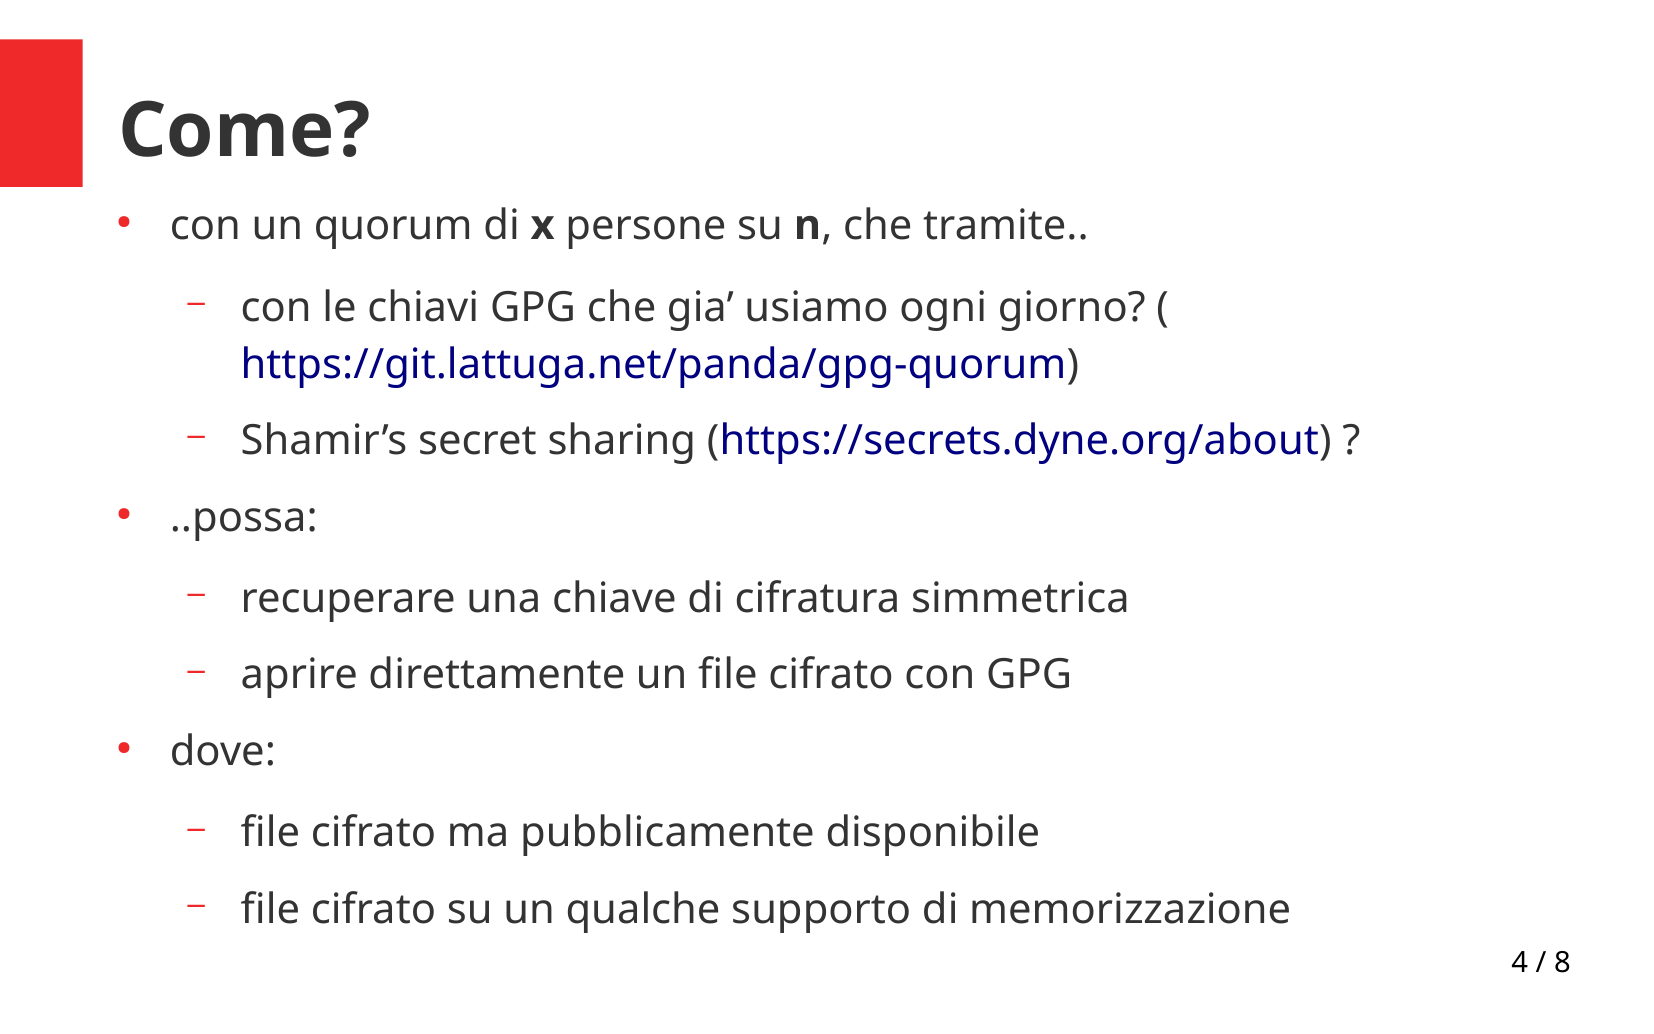

# Come?
con un quorum di x persone su n, che tramite..
con le chiavi GPG che gia’ usiamo ogni giorno? (https://git.lattuga.net/panda/gpg-quorum)
Shamir’s secret sharing (https://secrets.dyne.org/about) ?
..possa:
recuperare una chiave di cifratura simmetrica
aprire direttamente un file cifrato con GPG
dove:
file cifrato ma pubblicamente disponibile
file cifrato su un qualche supporto di memorizzazione
4